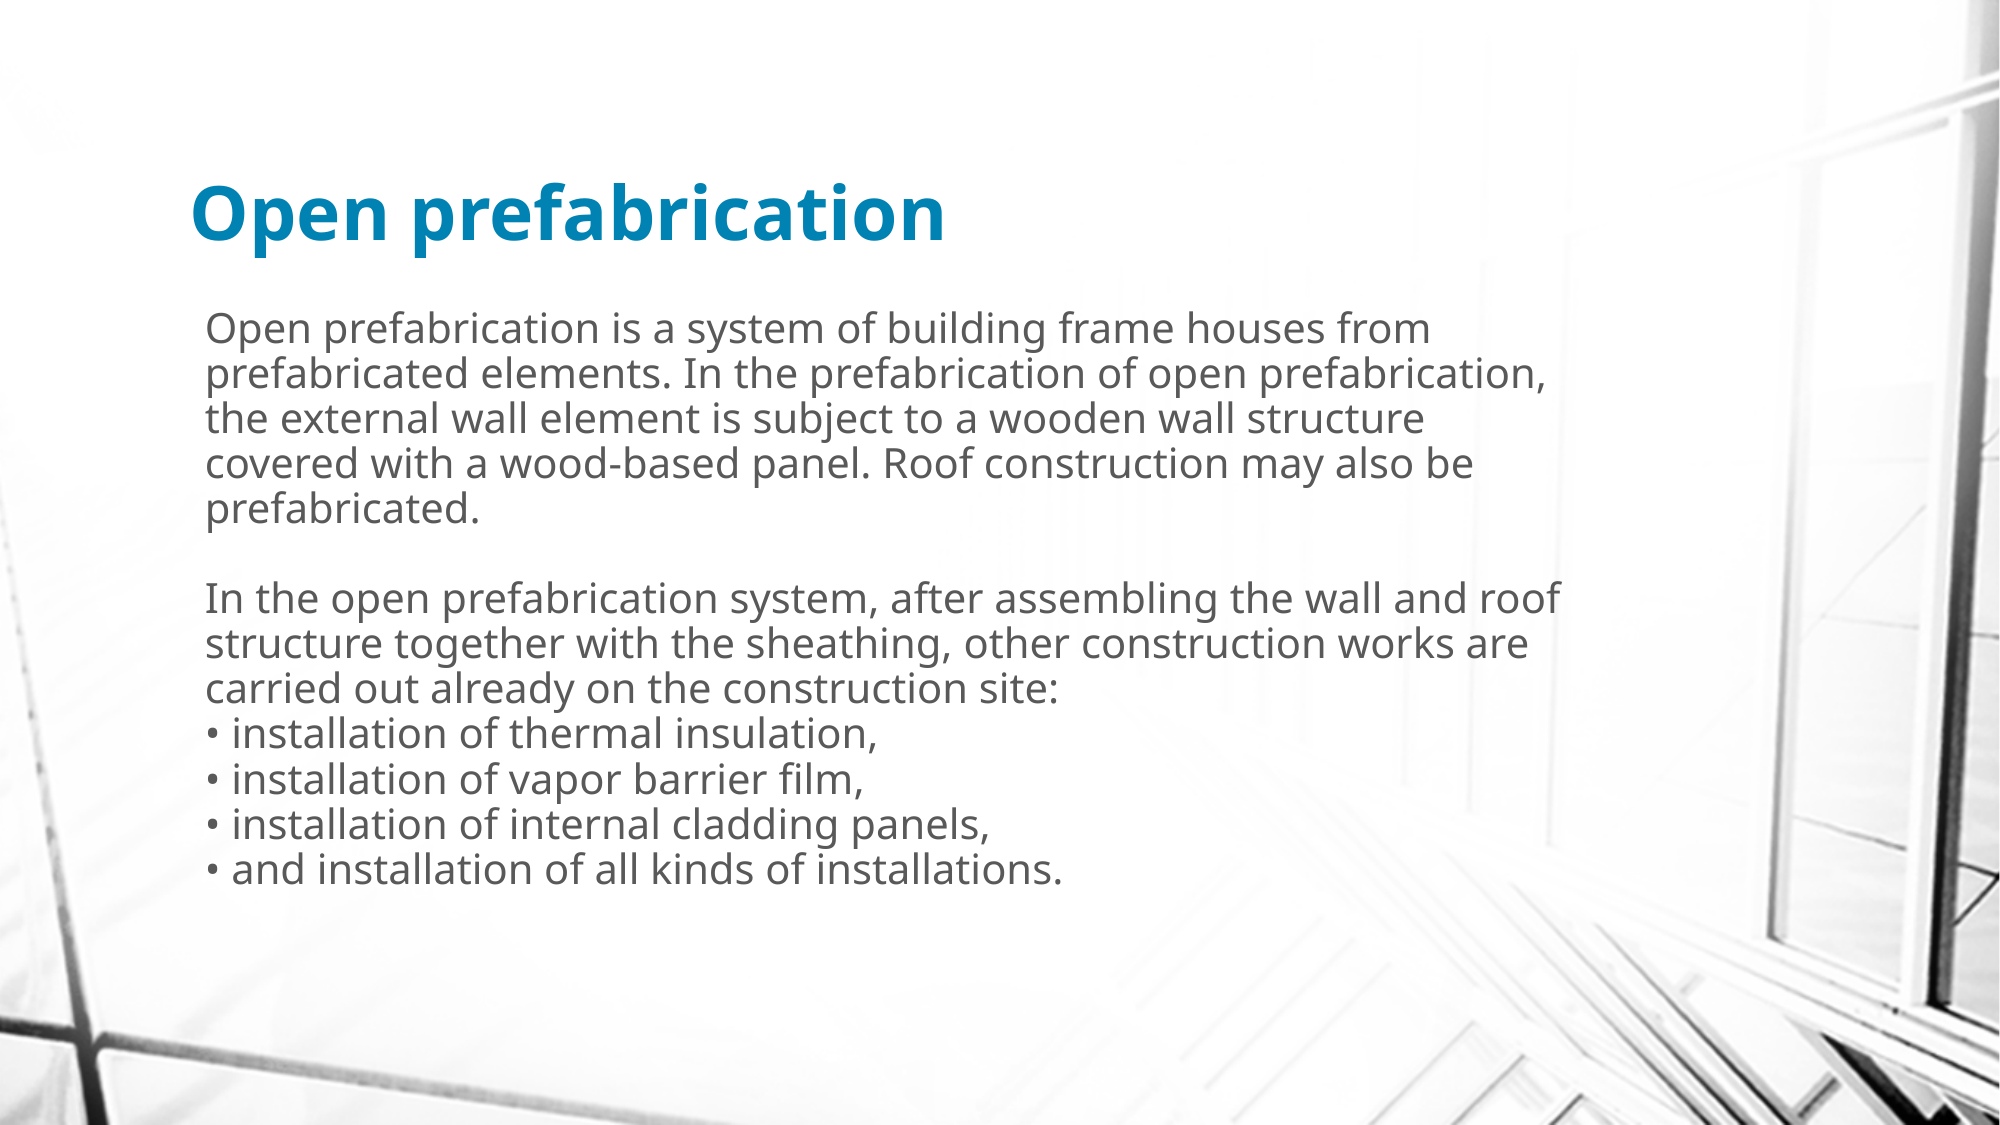

# Open prefabrication
Open prefabrication is a system of building frame houses from prefabricated elements. In the prefabrication of open prefabrication, the external wall element is subject to a wooden wall structure covered with a wood-based panel. Roof construction may also be prefabricated.
In the open prefabrication system, after assembling the wall and roof structure together with the sheathing, other construction works are carried out already on the construction site:
• installation of thermal insulation,
• installation of vapor barrier film,
• installation of internal cladding panels,
• and installation of all kinds of installations.